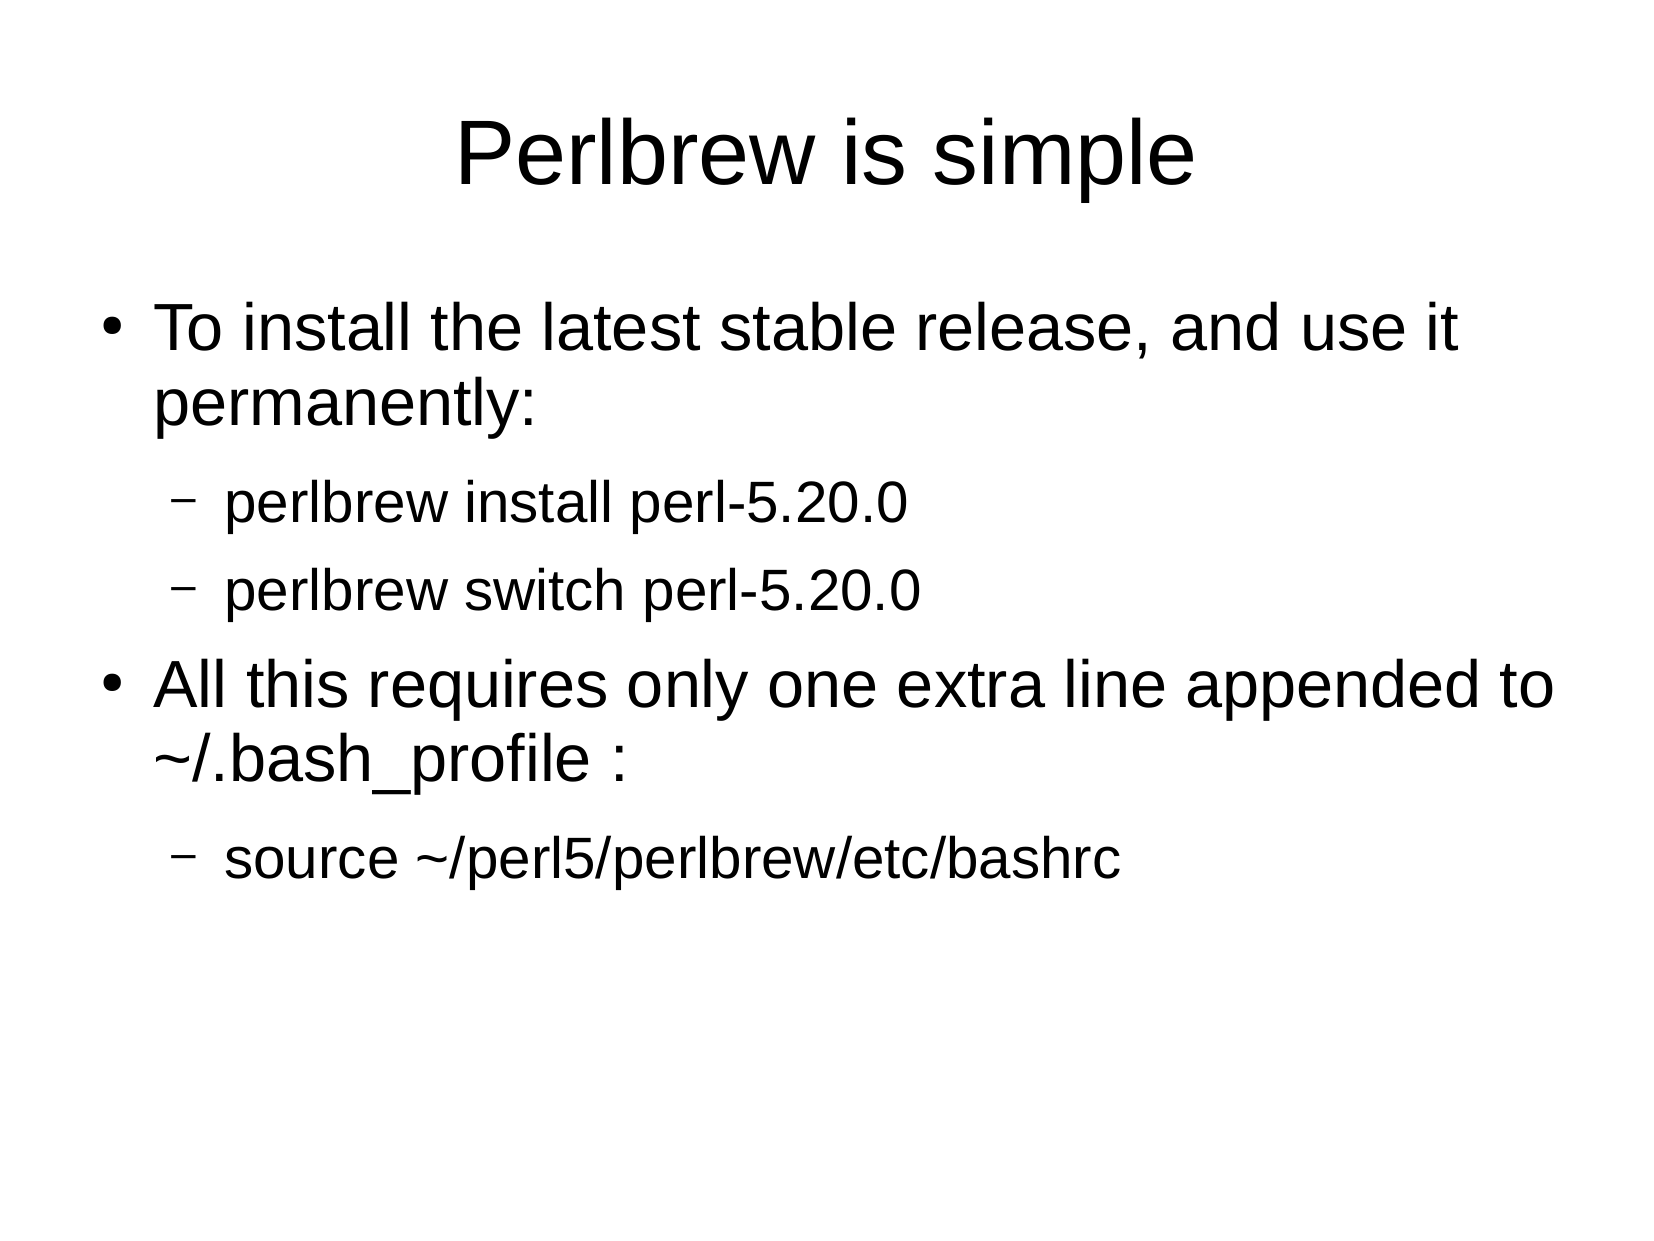

# Perlbrew is simple
To install the latest stable release, and use it permanently:
perlbrew install perl-5.20.0
perlbrew switch perl-5.20.0
All this requires only one extra line appended to ~/.bash_profile :
source ~/perl5/perlbrew/etc/bashrc